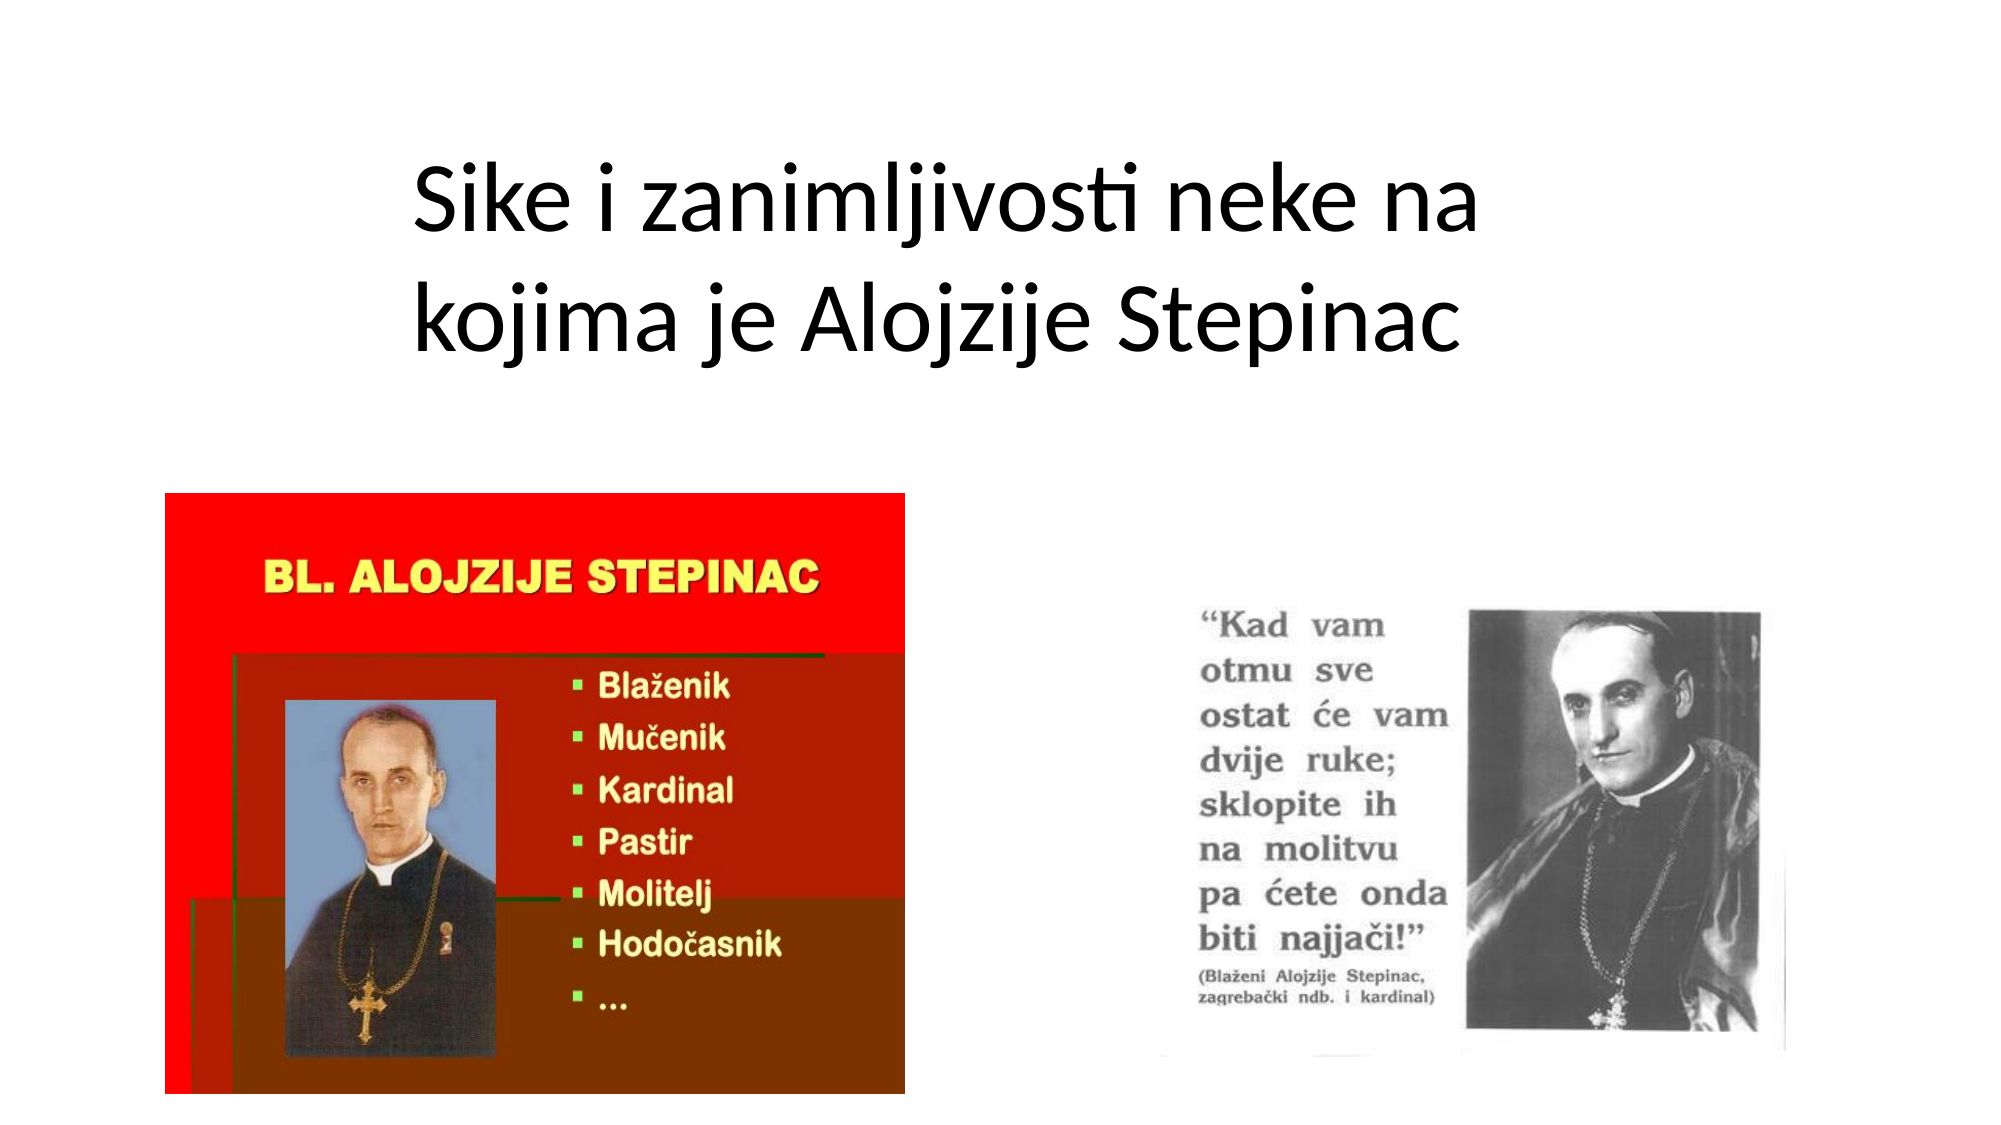

Sike i zanimljivosti neke na kojima je Alojzije Stepinac